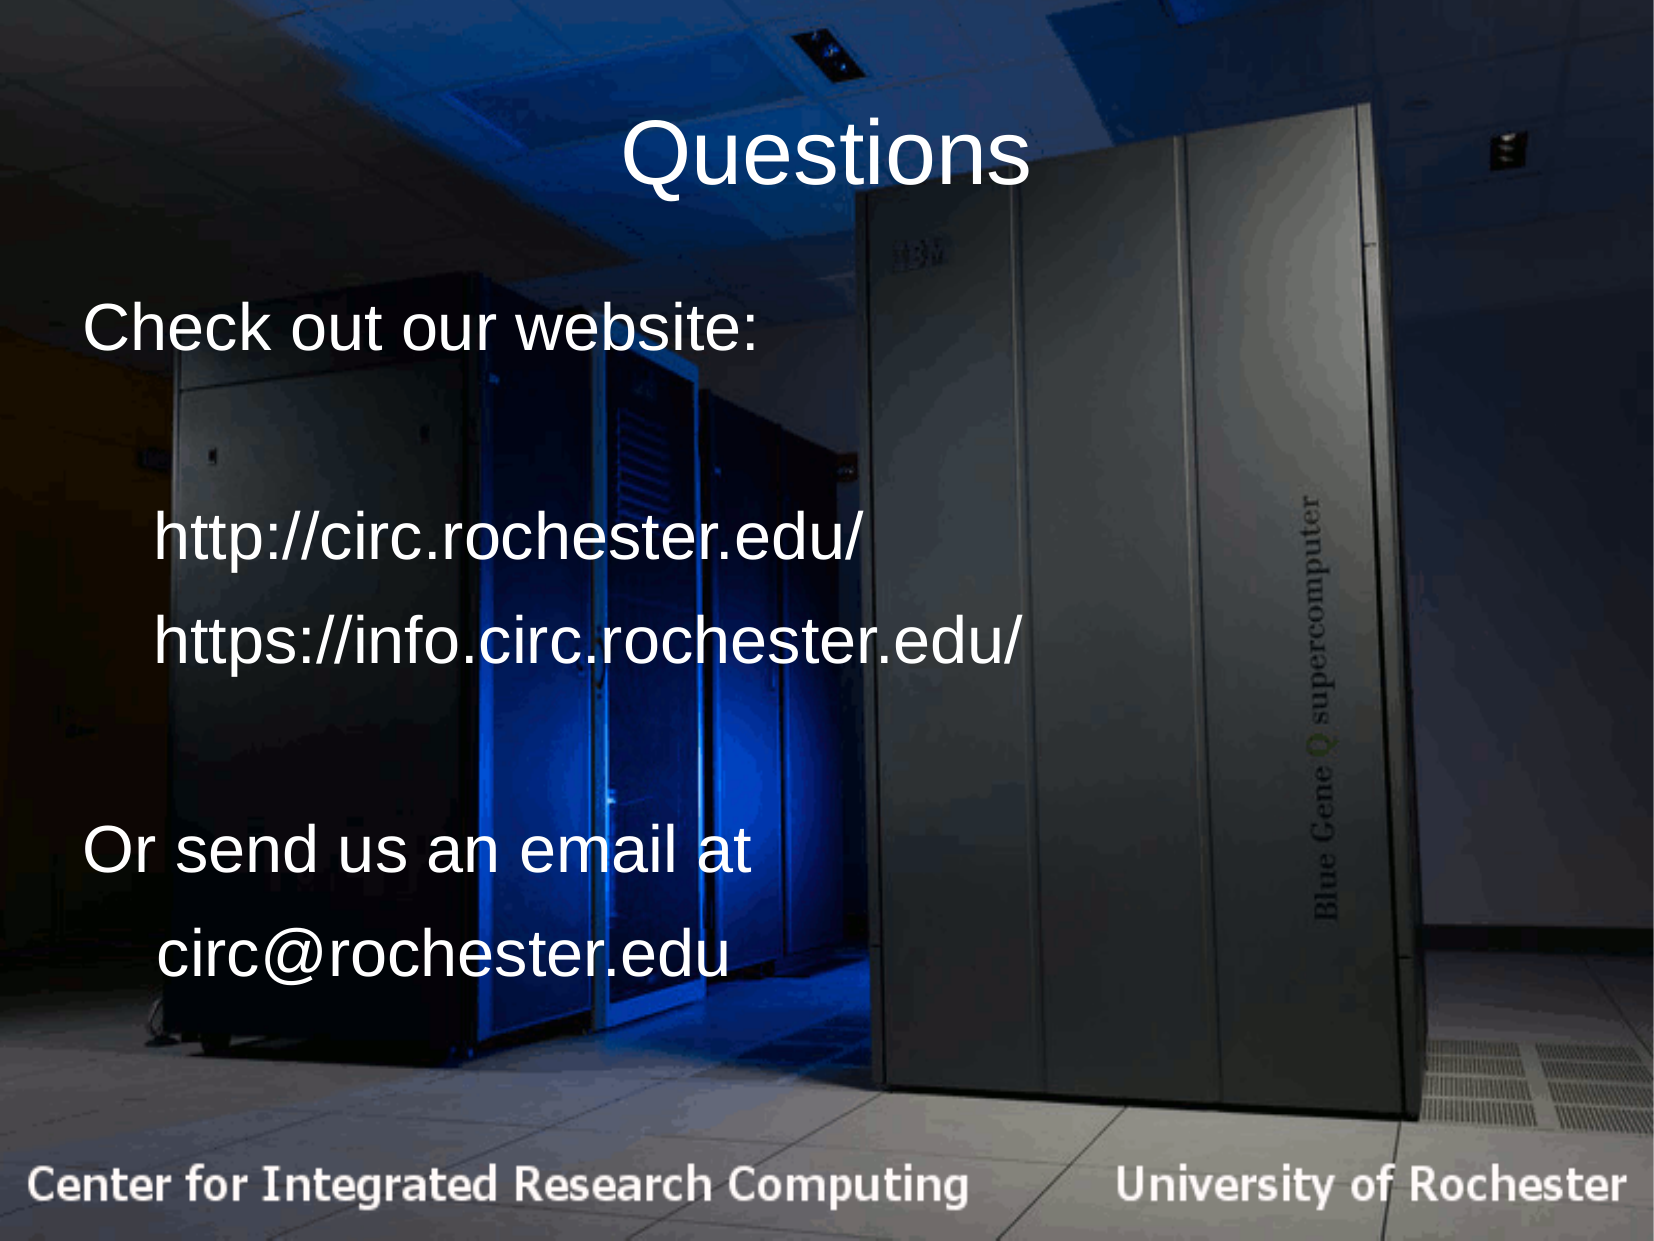

# Questions
Check out our website:
http://circ.rochester.edu/
https://info.circ.rochester.edu/
Or send us an email at
 circ@rochester.edu